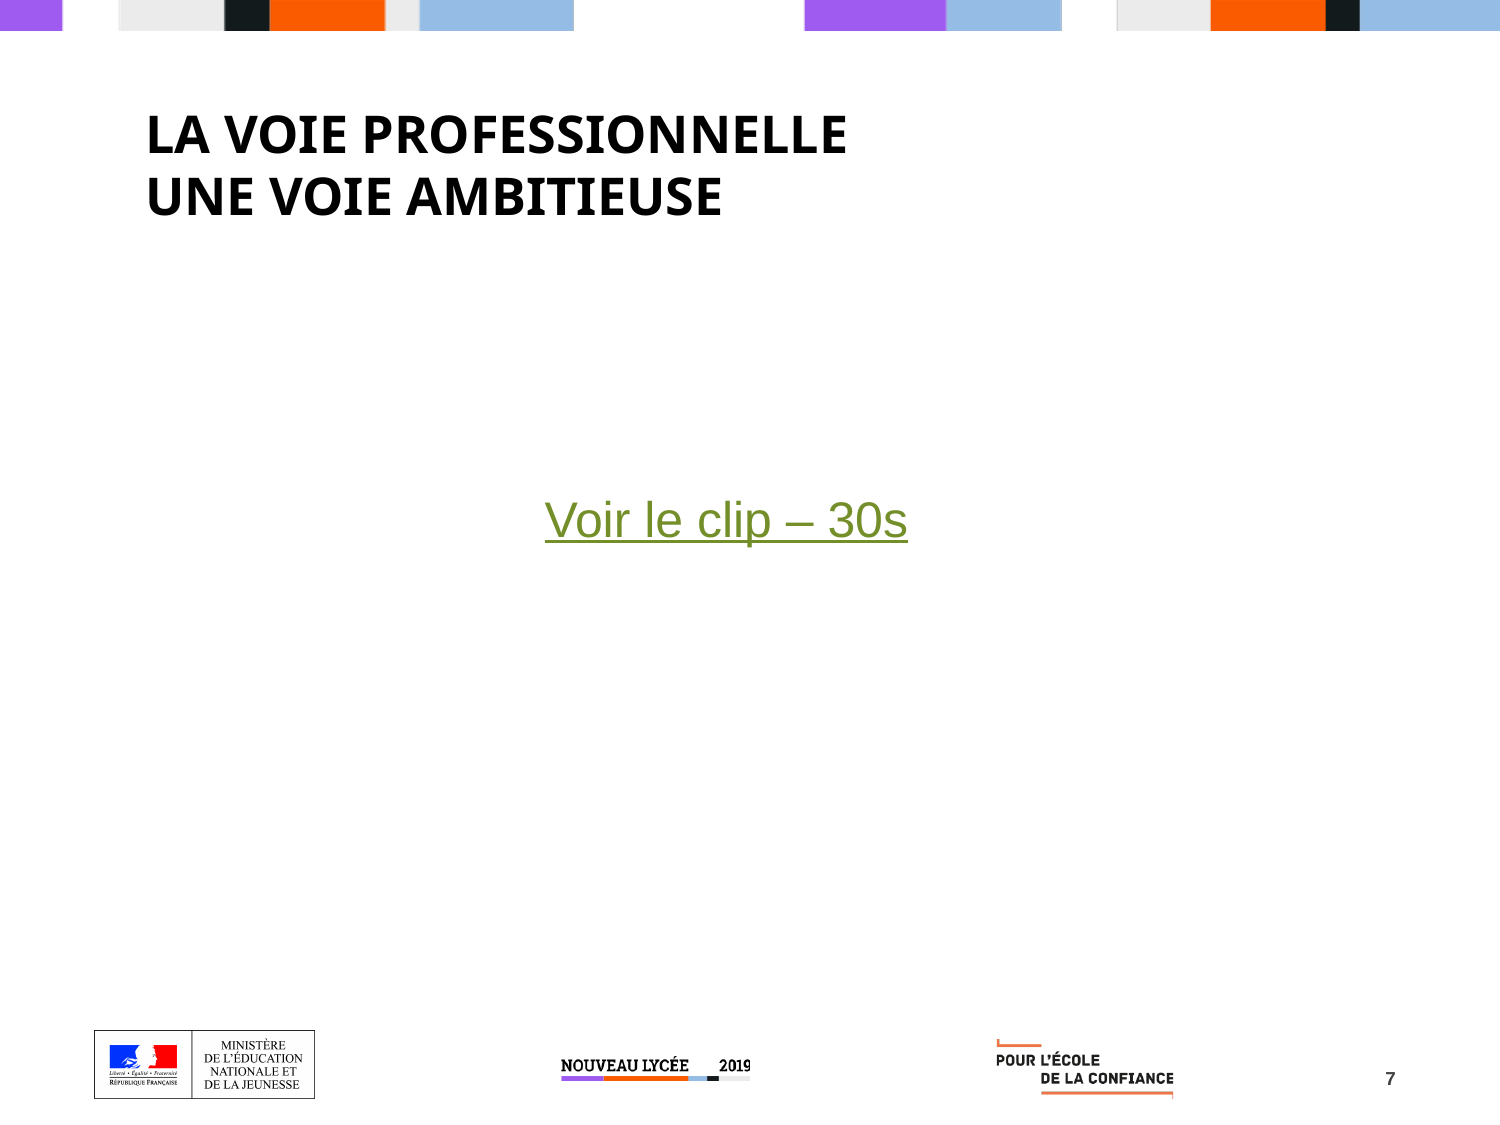

La voie professionnelle
Une voie ambitieuse
# Voir le clip – 30s